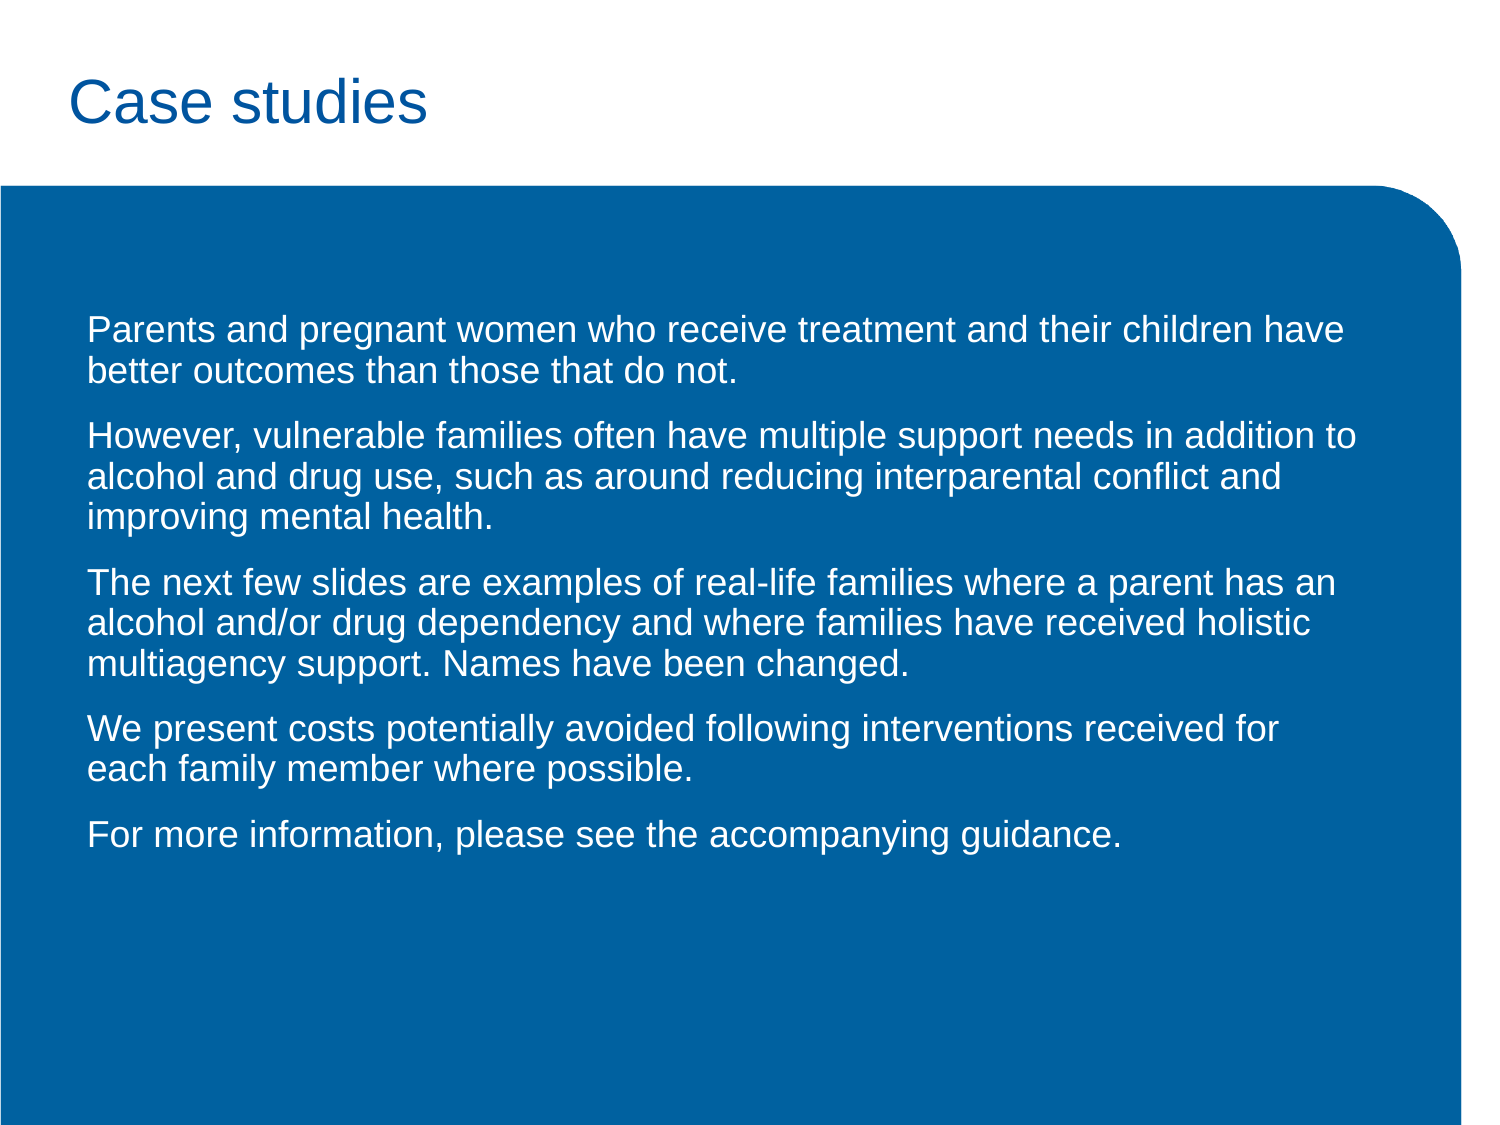

Case studies
# Parents and pregnant women who receive treatment and their children have better outcomes than those that do not.
However, vulnerable families often have multiple support needs in addition to alcohol and drug use, such as around reducing interparental conflict and improving mental health.
The next few slides are examples of real-life families where a parent has an alcohol and/or drug dependency and where families have received holistic multiagency support. Names have been changed.
We present costs potentially avoided following interventions received for each family member where possible.
For more information, please see the accompanying guidance.